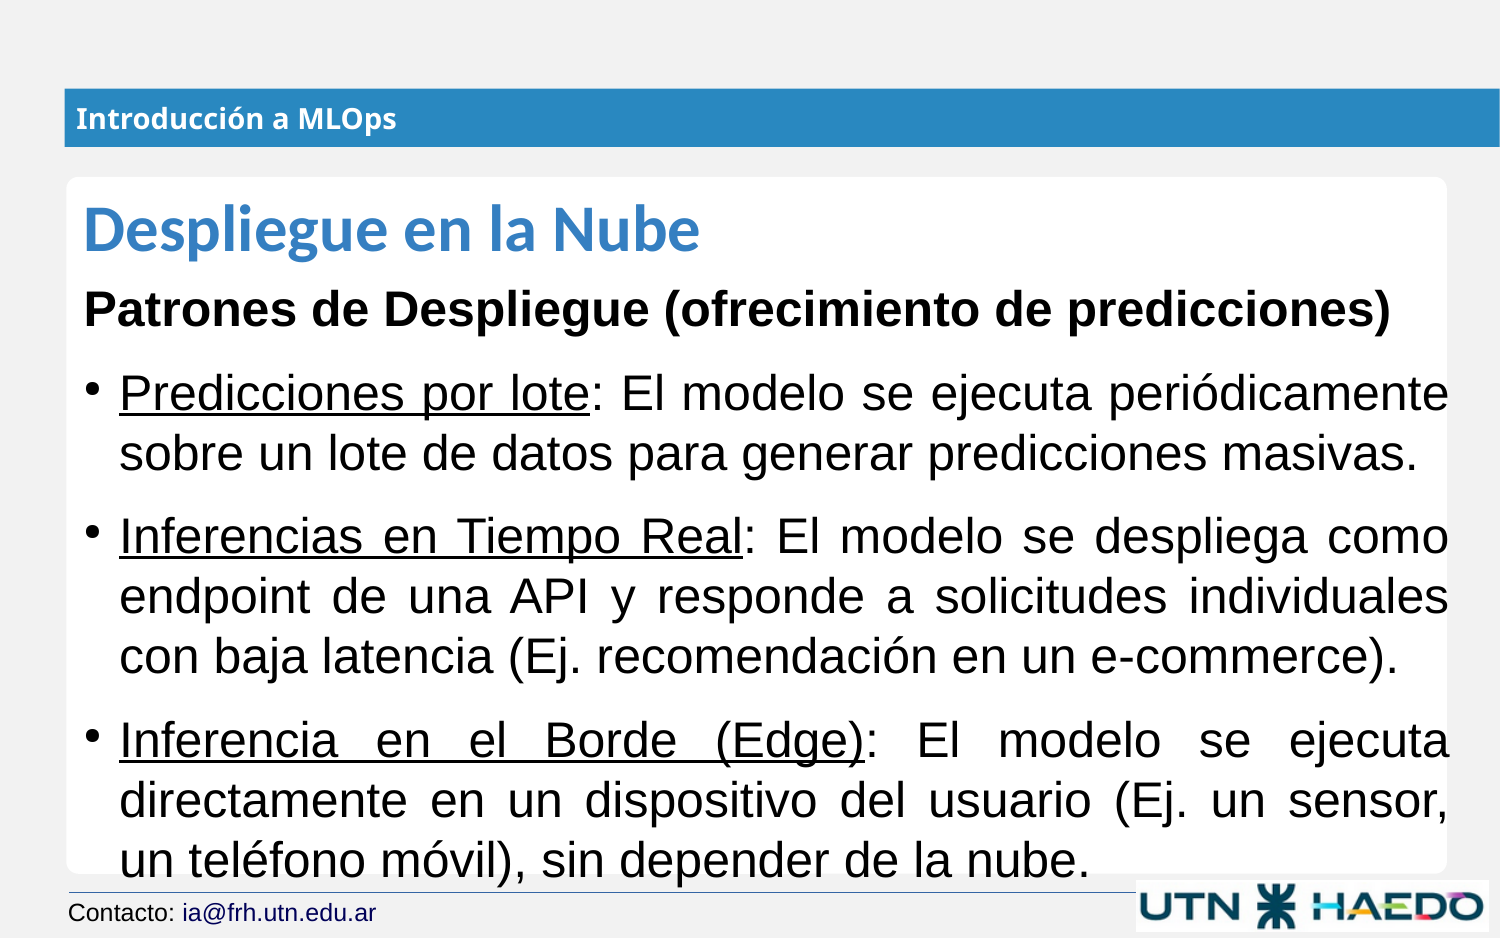

Introducción a MLOps
Despliegue en la Nube
Patrones de Despliegue (ofrecimiento de predicciones)
Predicciones por lote: El modelo se ejecuta periódicamente sobre un lote de datos para generar predicciones masivas.
Inferencias en Tiempo Real: El modelo se despliega como endpoint de una API y responde a solicitudes individuales con baja latencia (Ej. recomendación en un e-commerce).
Inferencia en el Borde (Edge): El modelo se ejecuta directamente en un dispositivo del usuario (Ej. un sensor, un teléfono móvil), sin depender de la nube.